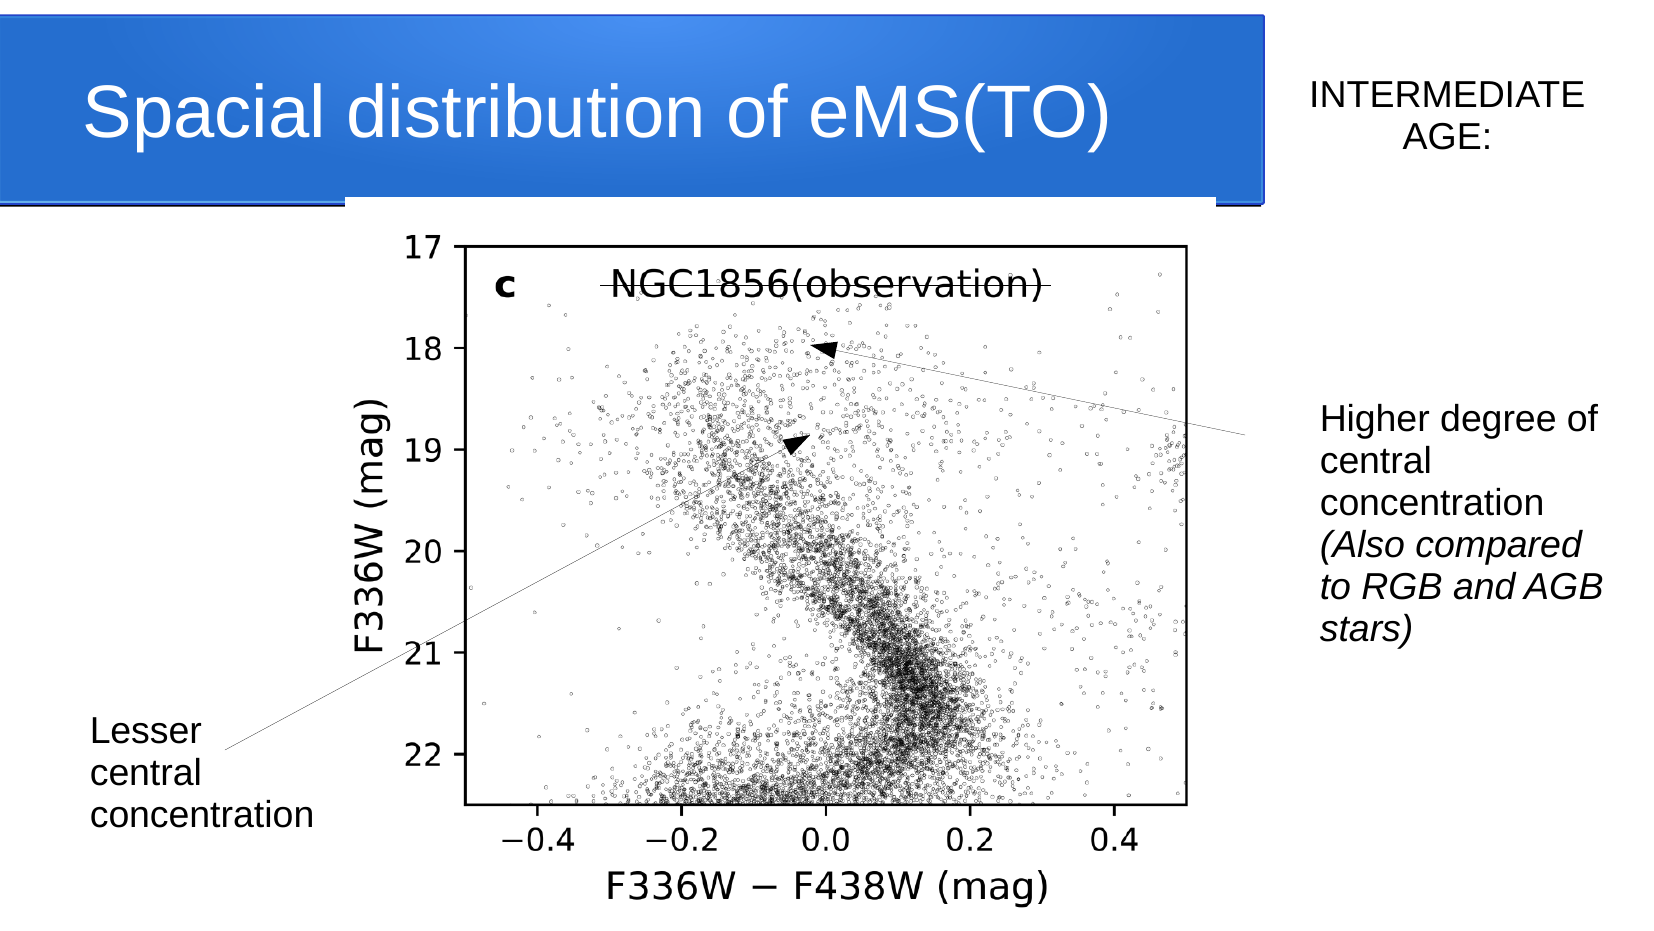

# Spacial distribution of eMS(TO)
INTERMEDIATE AGE:
Higher degree of central concentration
(Also compared to RGB and AGB stars)
Lesser central concentration